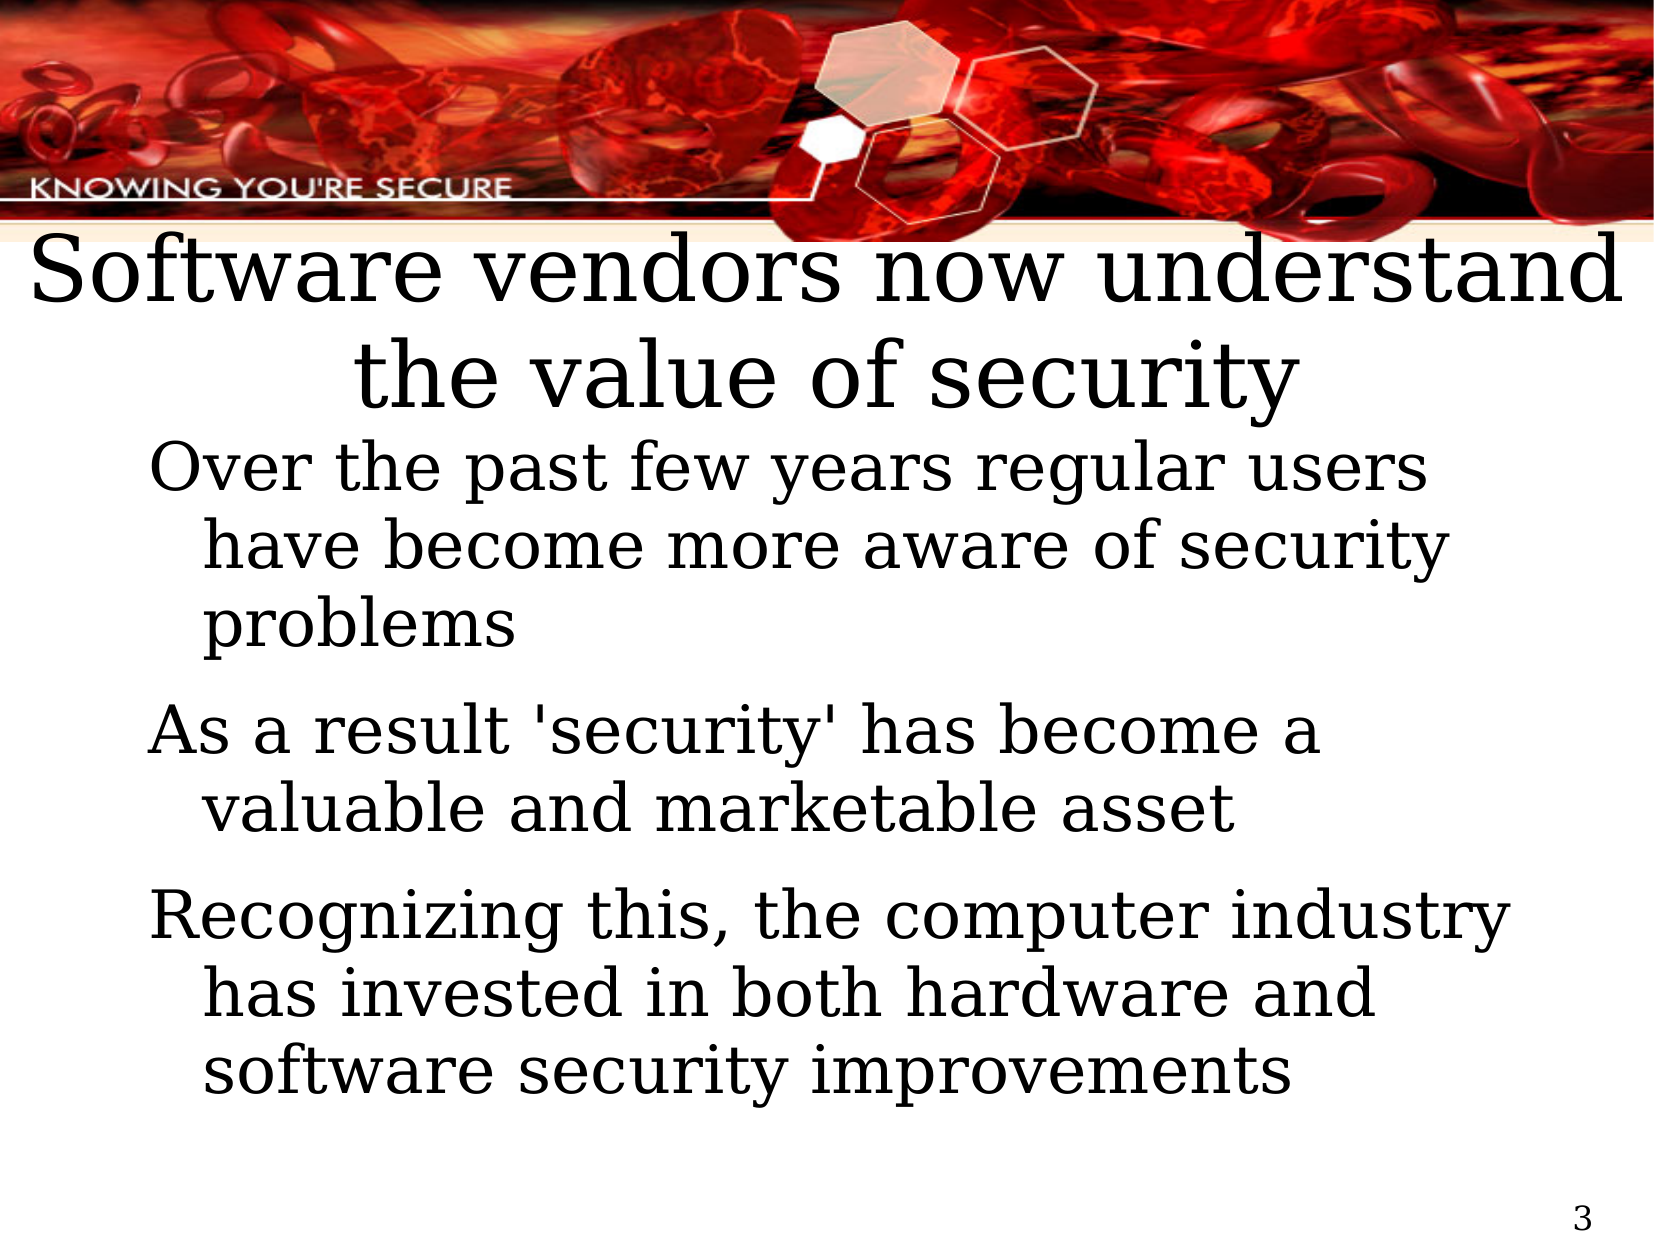

# Software vendors now understand the value of security
Over the past few years regular users have become more aware of security problems
As a result 'security' has become a valuable and marketable asset
Recognizing this, the computer industry has invested in both hardware and software security improvements